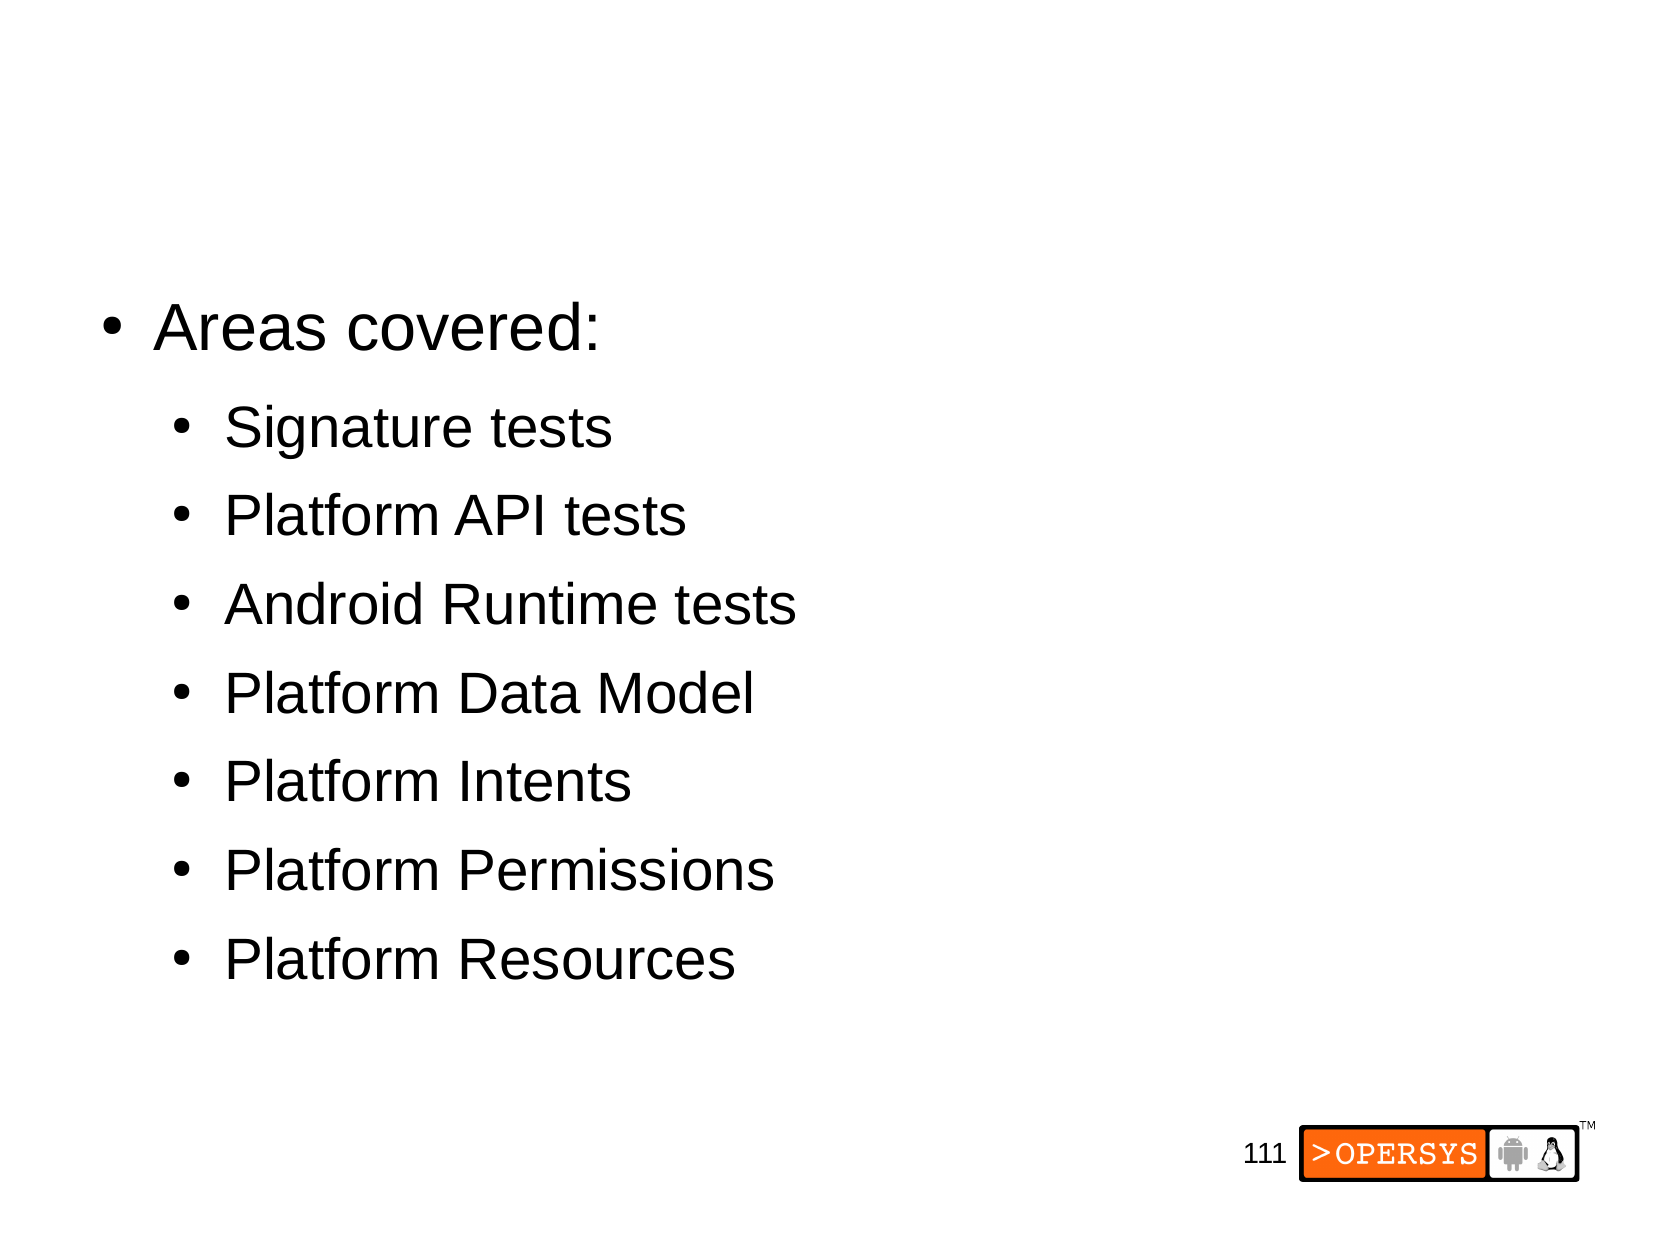

# Areas covered:
Signature tests
Platform API tests
Android Runtime tests
Platform Data Model
Platform Intents
Platform Permissions
Platform Resources